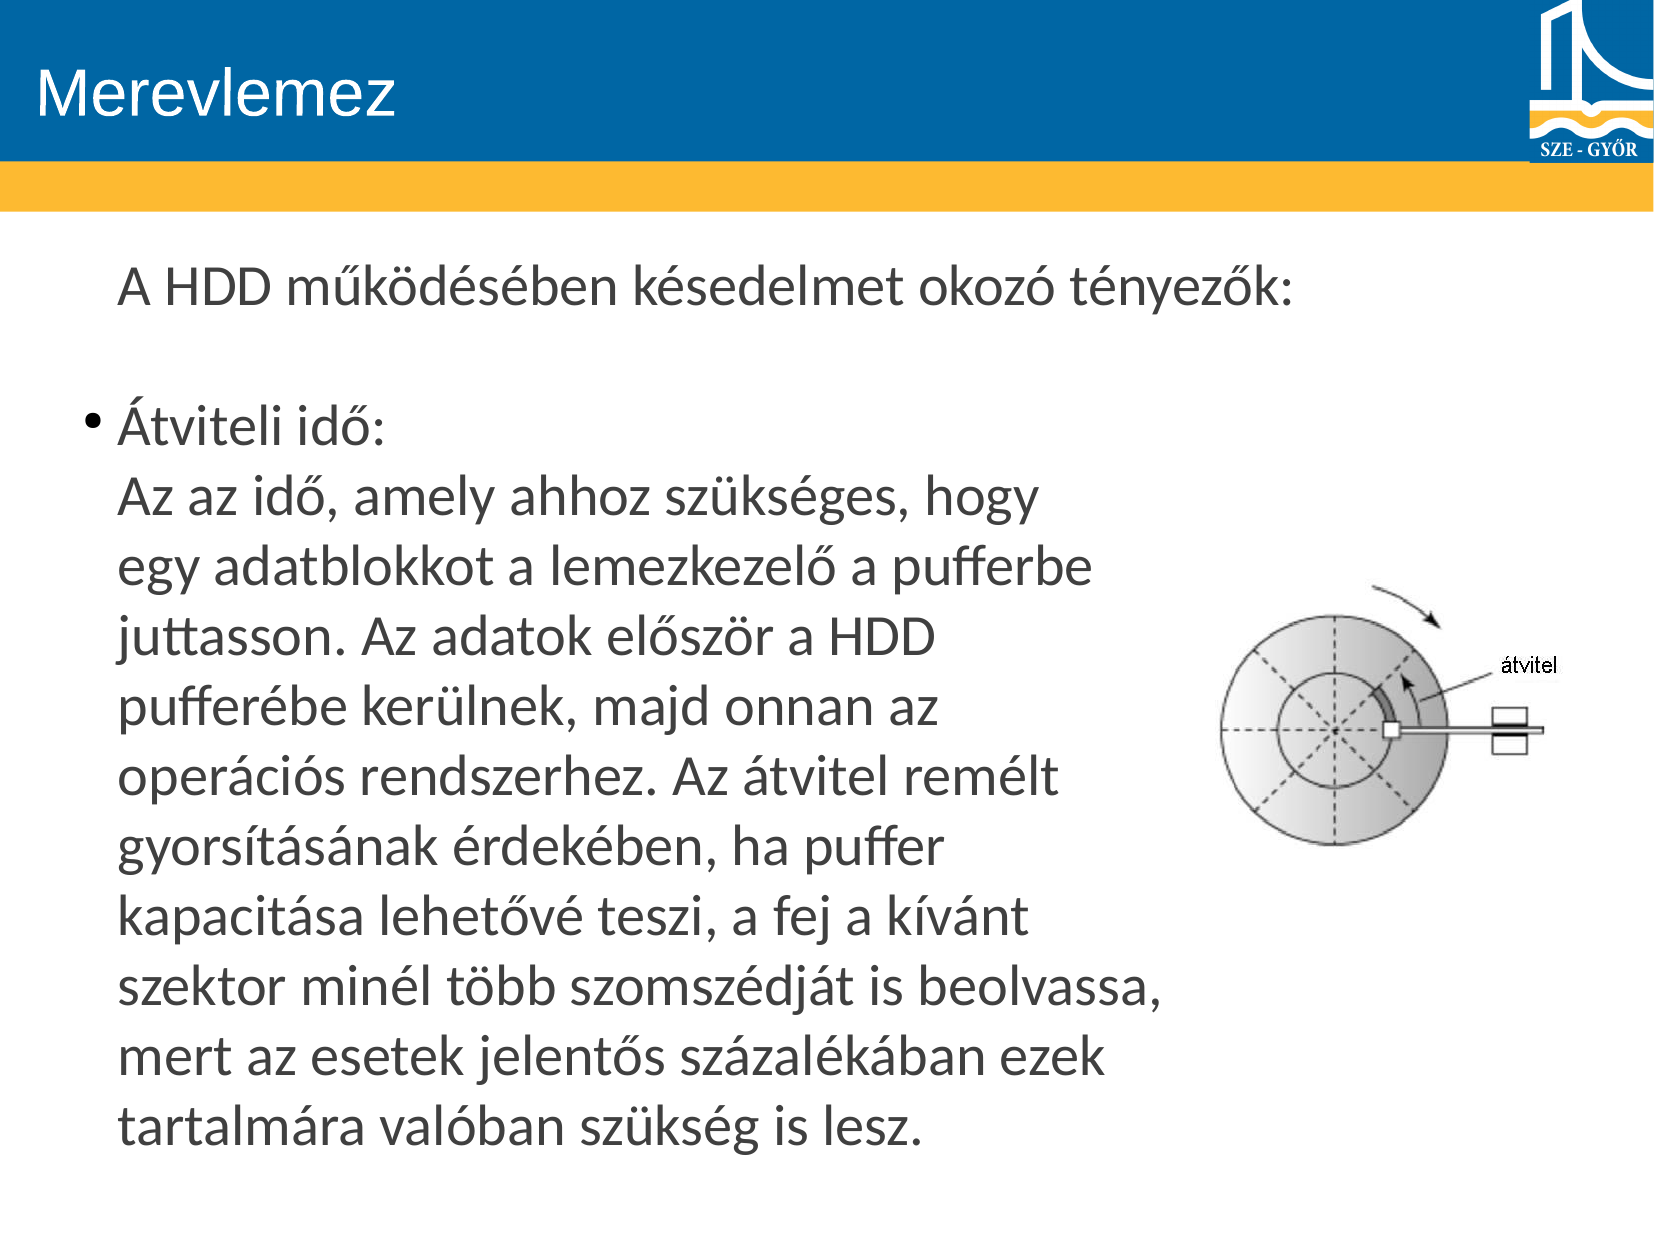

Merevlemez
A HDD működésében késedelmet okozó tényezők:
Átviteli idő:
Az az idő, amely ahhoz szükséges, hogy
egy adatblokkot a lemezkezelő a pufferbe juttasson. Az adatok először a HDD
pufferébe kerülnek, majd onnan az
operációs rendszerhez. Az átvitel remélt gyorsításának érdekében, ha puffer
kapacitása lehetővé teszi, a fej a kívánt
szektor minél több szomszédját is beolvassa,
mert az esetek jelentős százalékában ezek tartalmára valóban szükség is lesz.